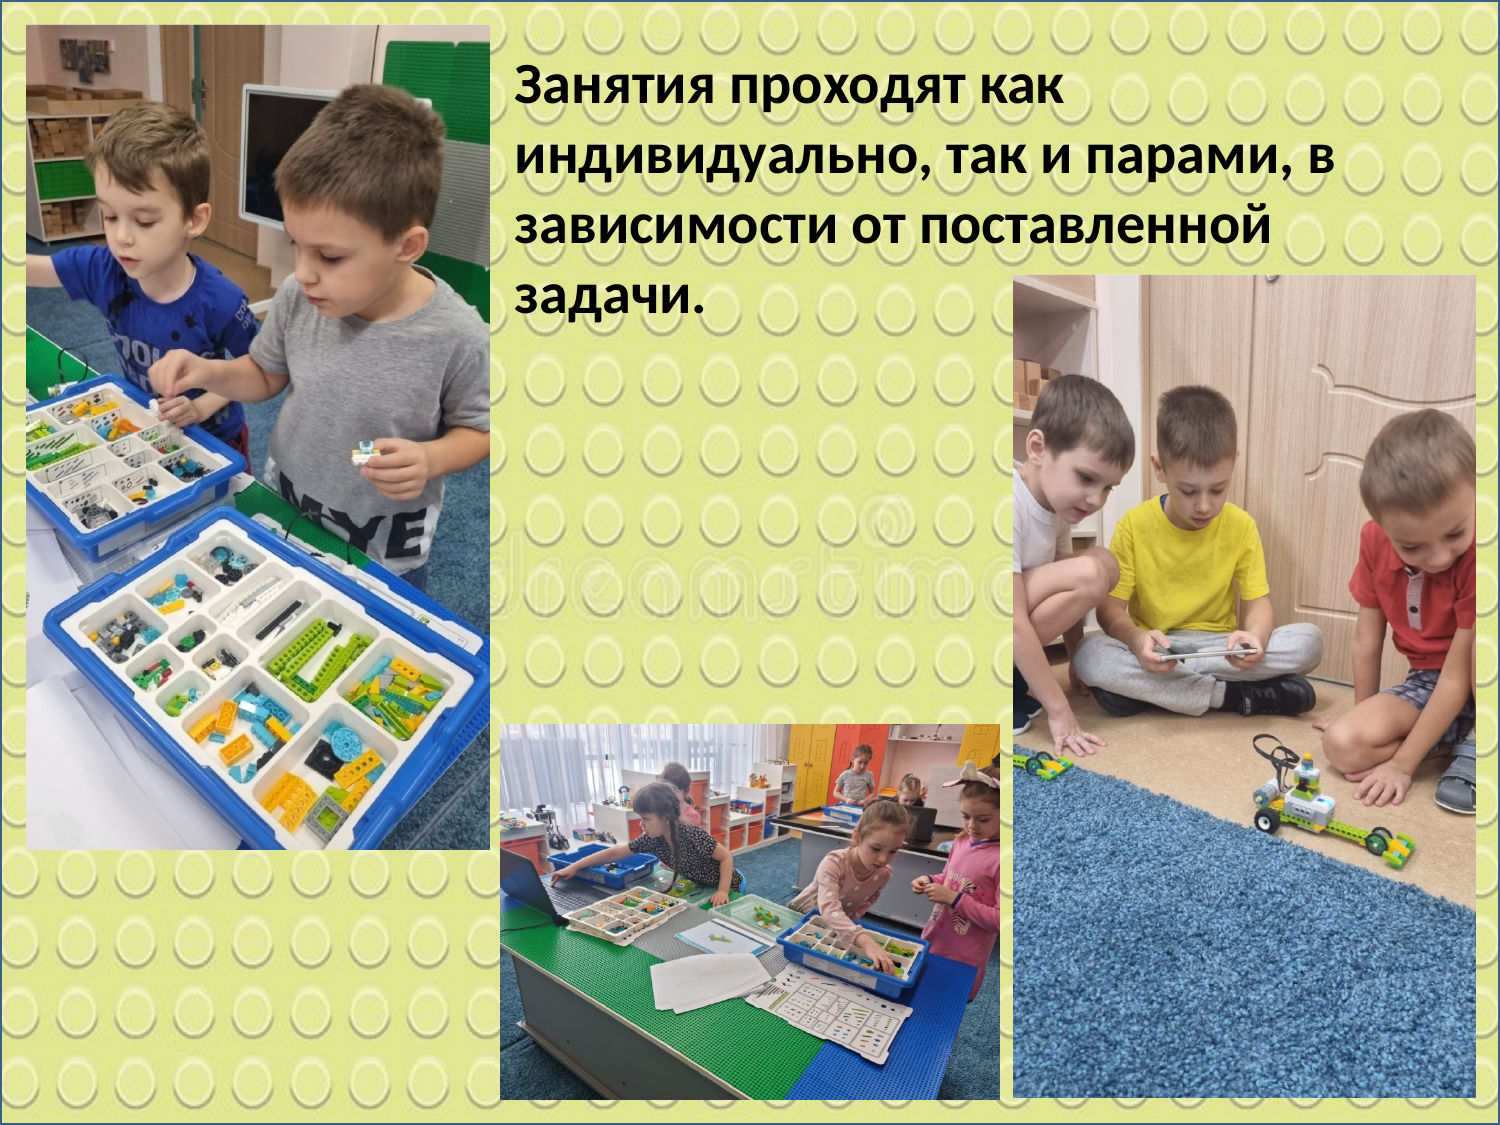

Занятия проходят как индивидуально, так и парами, в зависимости от поставленной задачи.